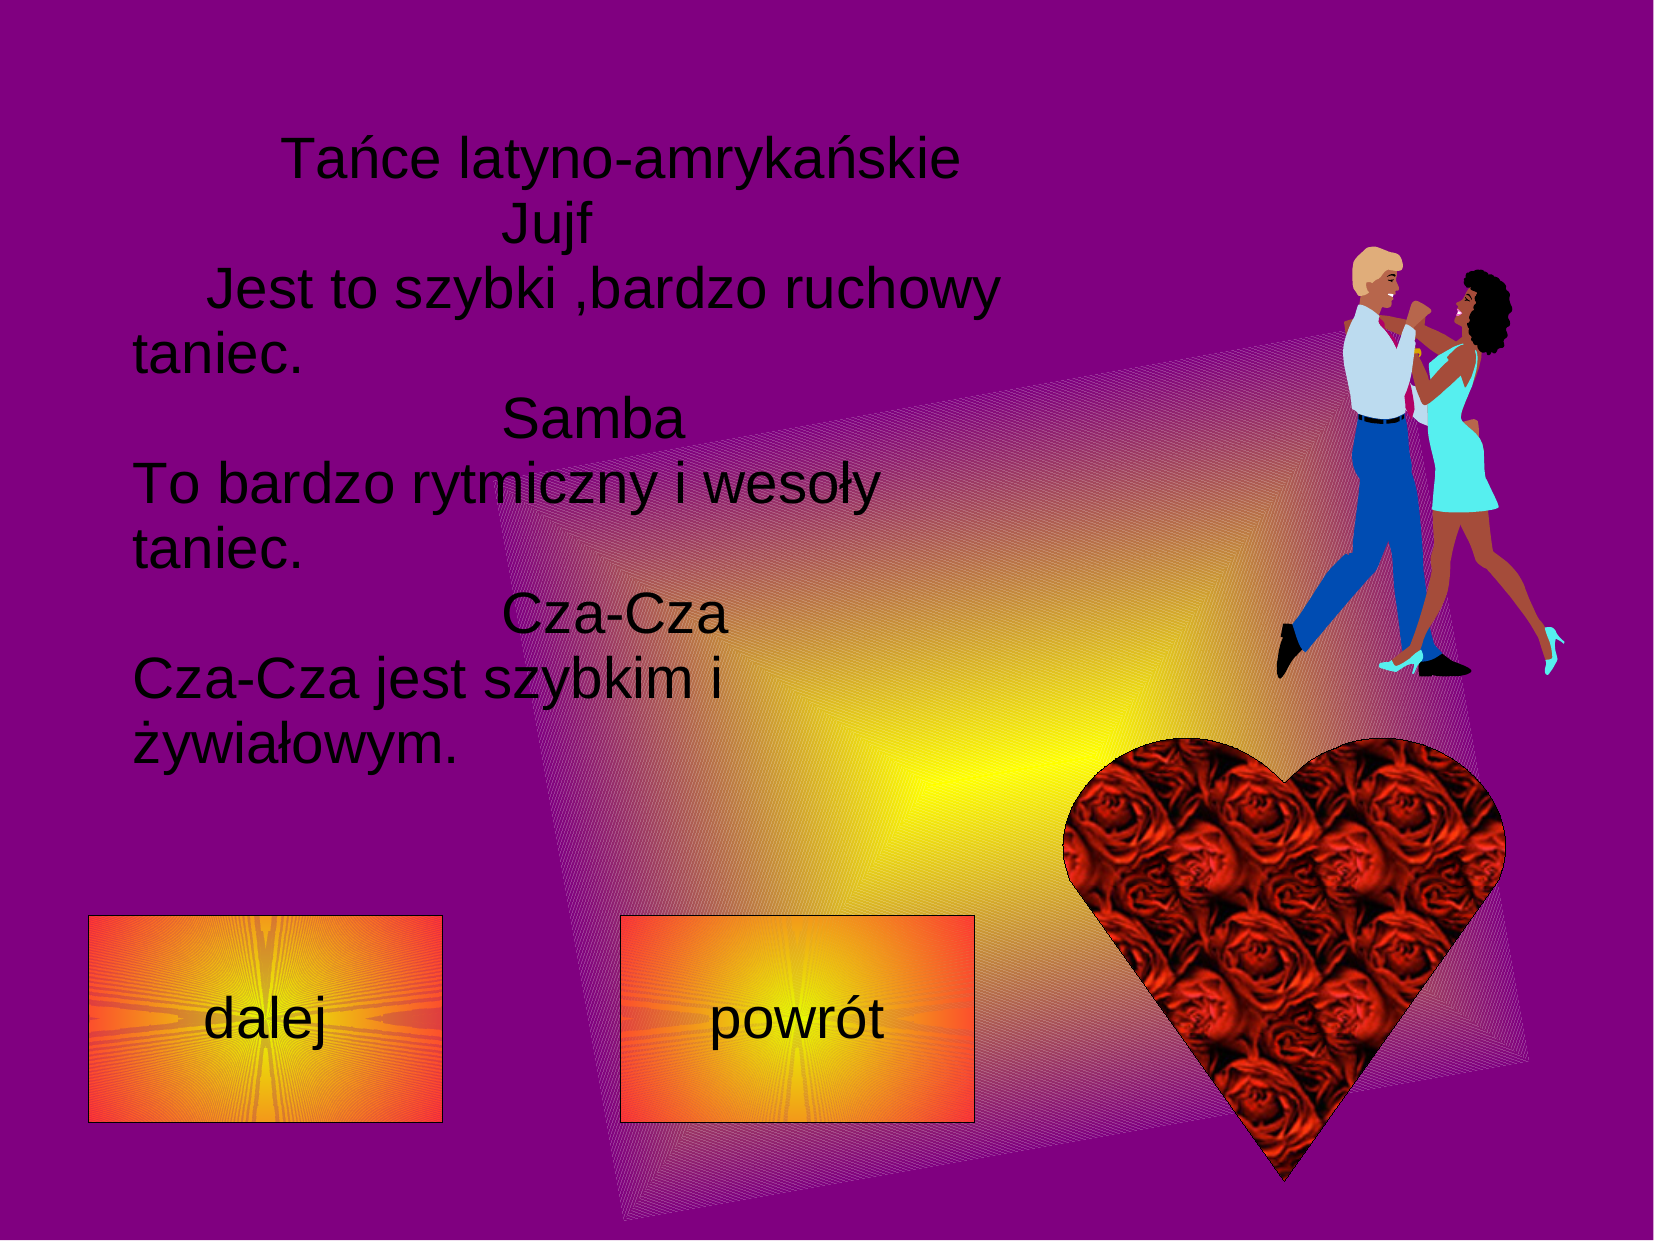

Tańce latyno-amrykańskie
					Jujf
	Jest to szybki ,bardzo ruchowy taniec.
					Samba
To bardzo rytmiczny i wesoły taniec.
					Cza-Cza
Cza-Cza jest szybkim i żywiałowym.
dalej
powrót